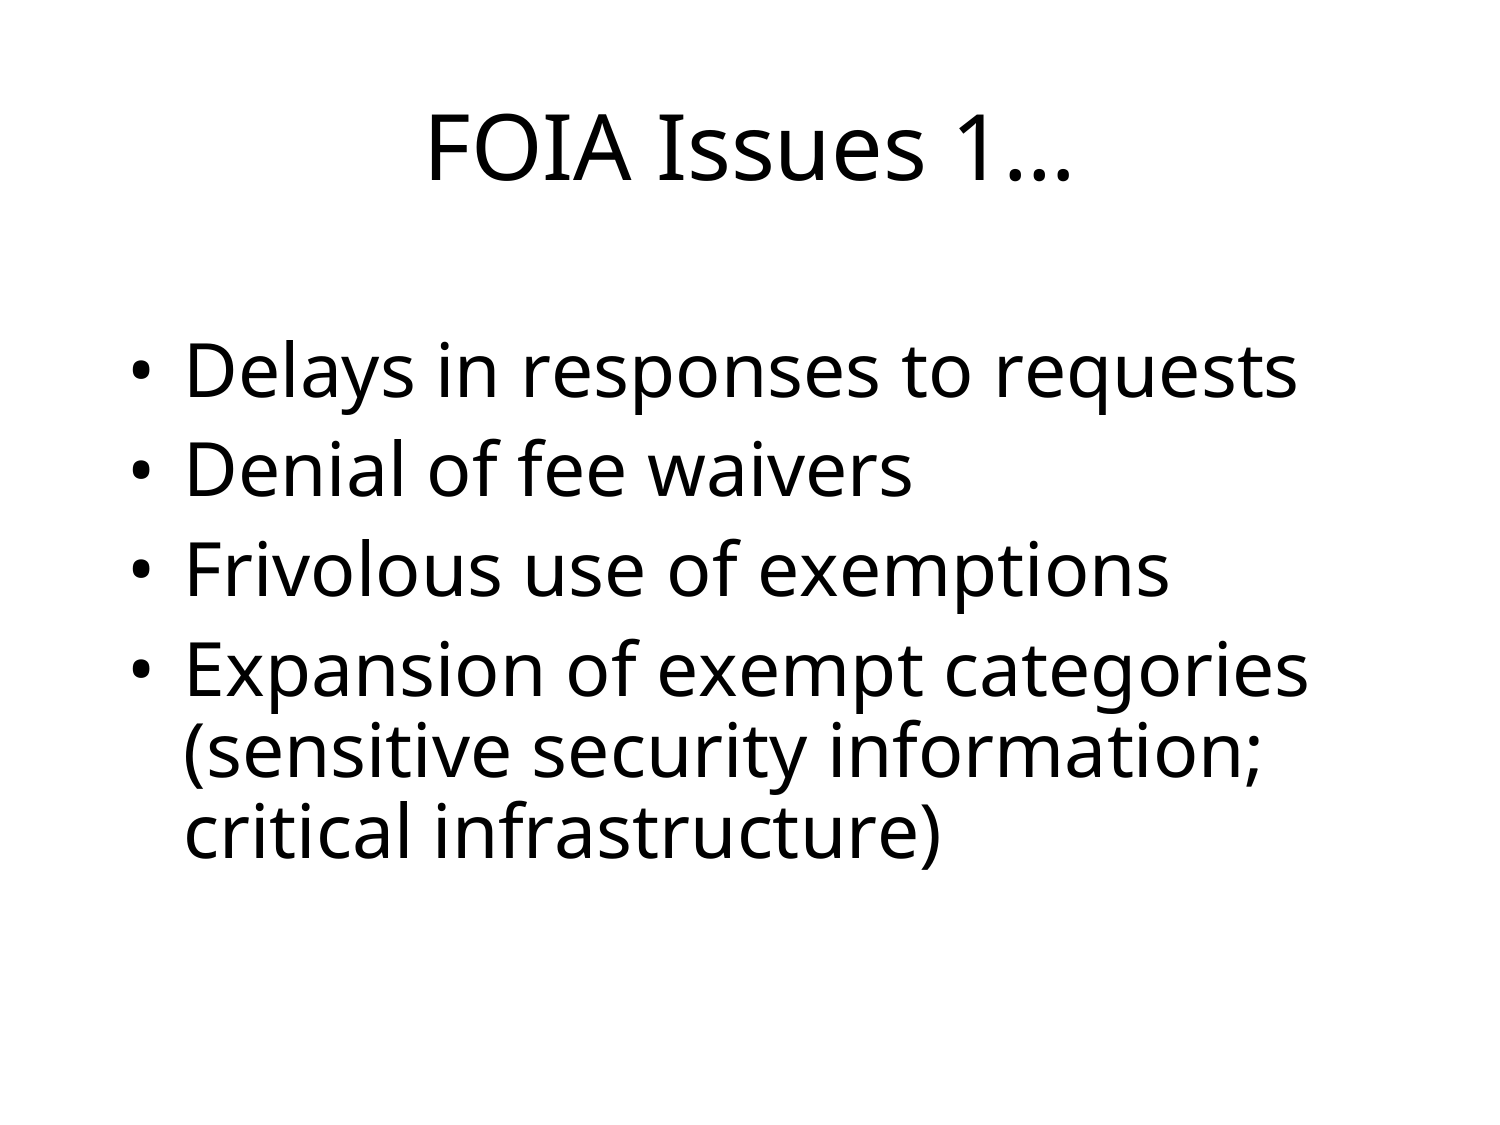

# FOIA Issues 1…
Delays in responses to requests
Denial of fee waivers
Frivolous use of exemptions
Expansion of exempt categories (sensitive security information; critical infrastructure)